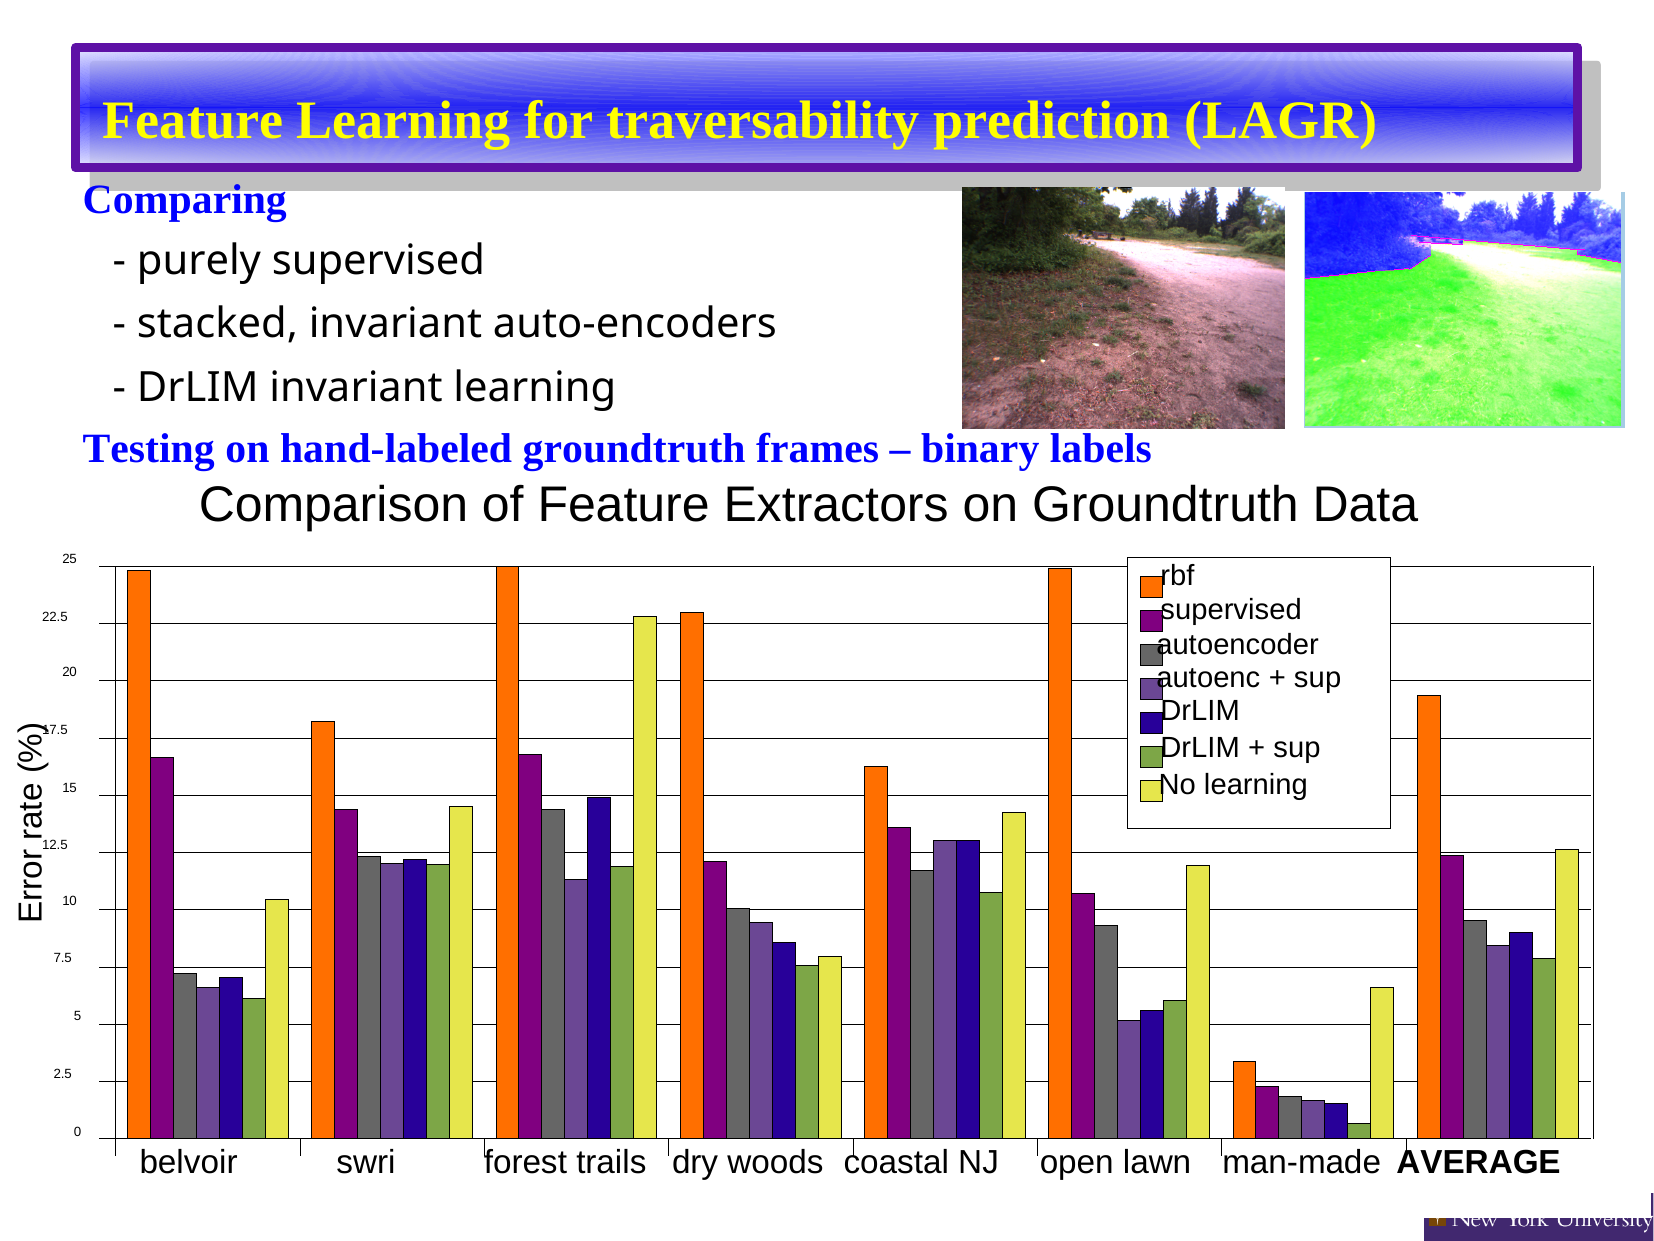

# Feature Learning for traversability prediction (LAGR)
Comparing
- purely supervised
- stacked, invariant auto-encoders
- DrLIM invariant learning
Testing on hand-labeled groundtruth frames – binary labels
Comparison of Feature Extractors on Groundtruth Data
25
rbf
supervised
22.5
autoencoder
autoenc + sup
20
DrLIM
17.5
DrLIM + sup
No learning
15
Error rate (%)
12.5
10
7.5
5
2.5
0
belvoir
swri
forest trails
dry woods
coastal NJ
open lawn
man-made
AVERAGE